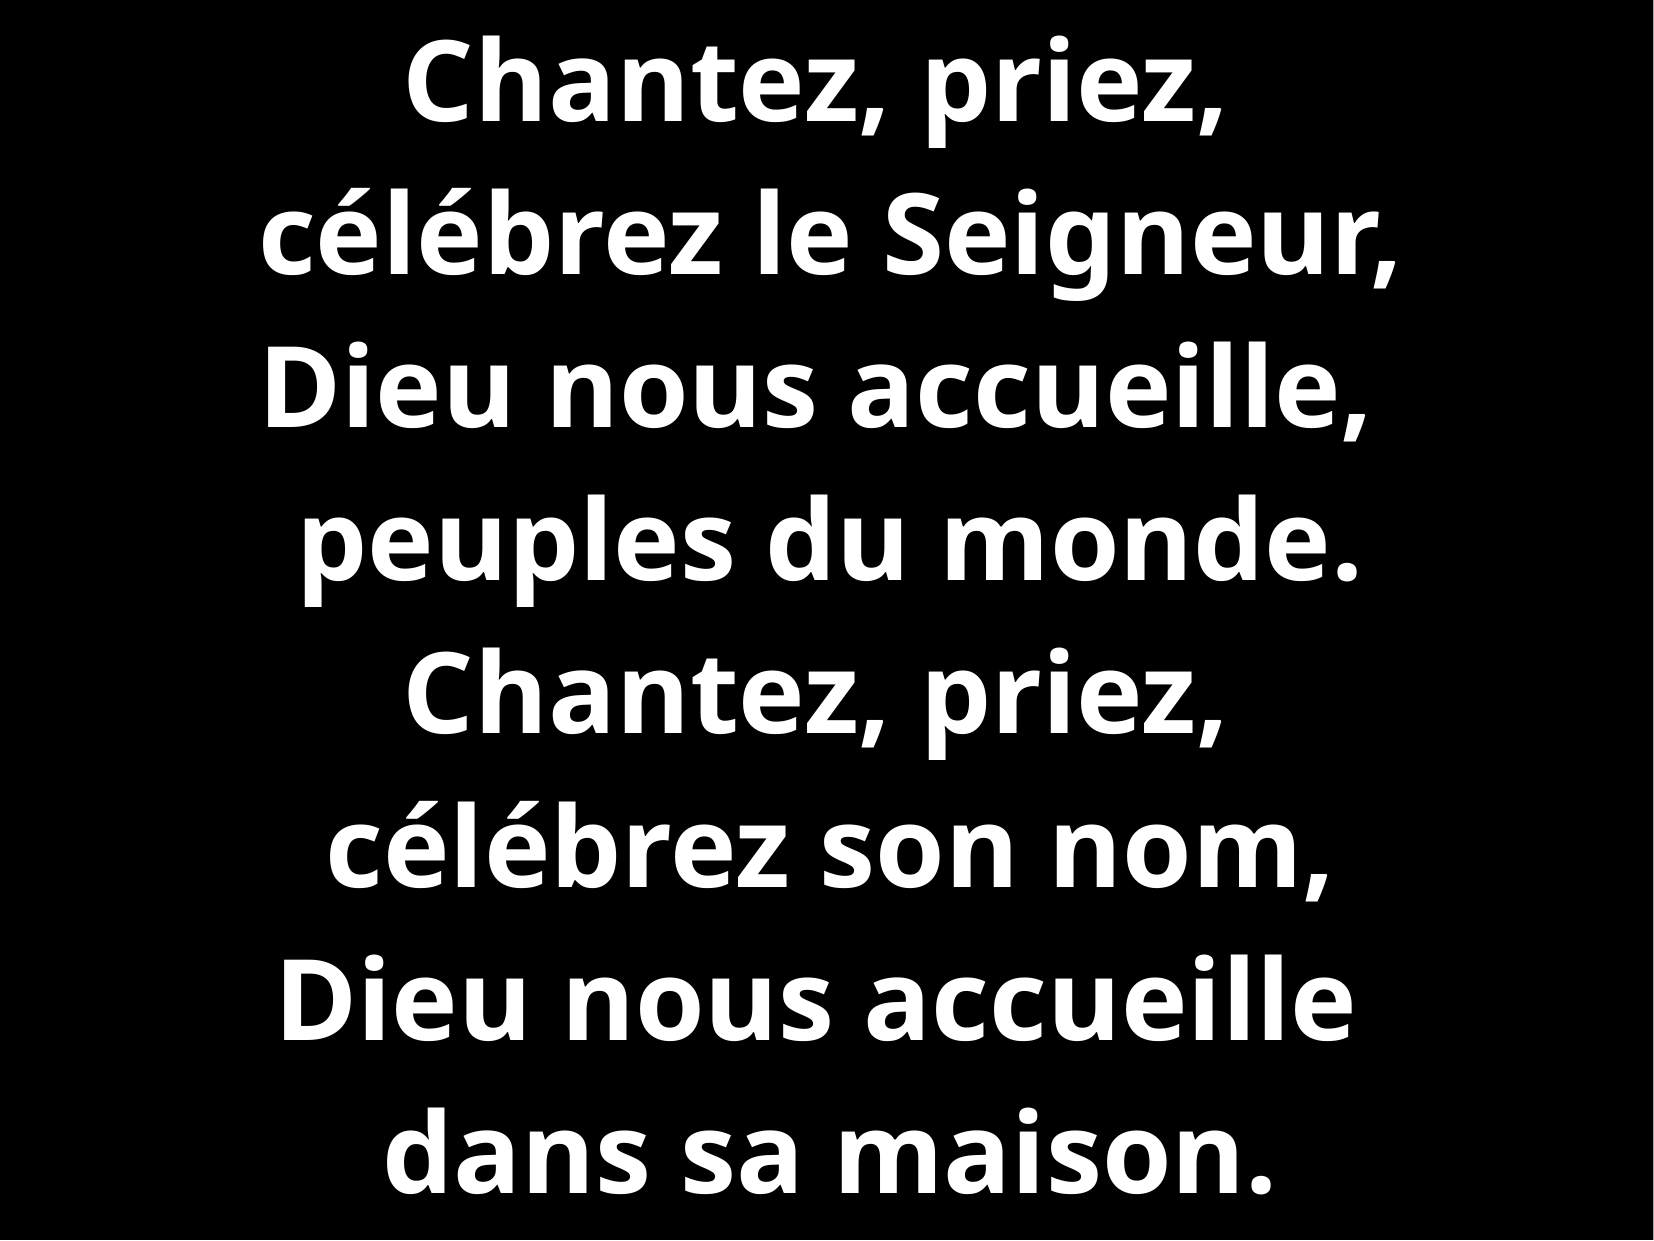

# Chantez, priez,
célébrez le Seigneur,
Dieu nous accueille,
peuples du monde.
Chantez, priez,
célébrez son nom,
Dieu nous accueille
dans sa maison.